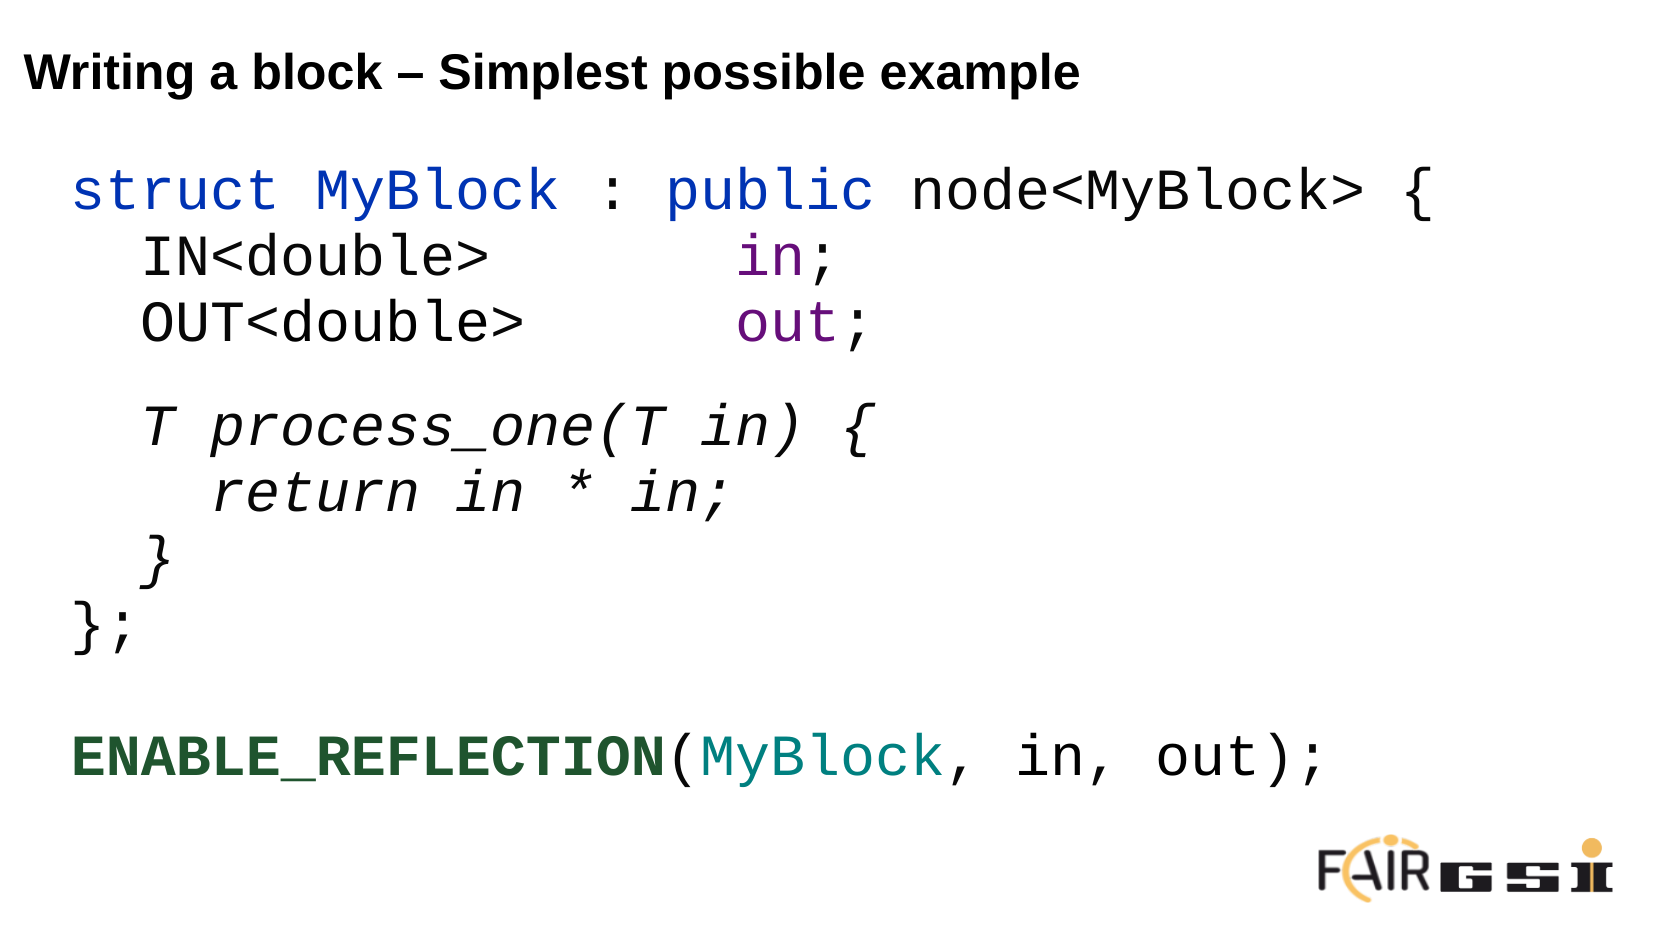

# Writing a block – Simplest possible example
struct MyBlock : public node<MyBlock> {
 IN<double> in;
 OUT<double> out;
 T process_one(T in) {
 return in * in;
 }
};
ENABLE_REFLECTION(MyBlock, in, out);